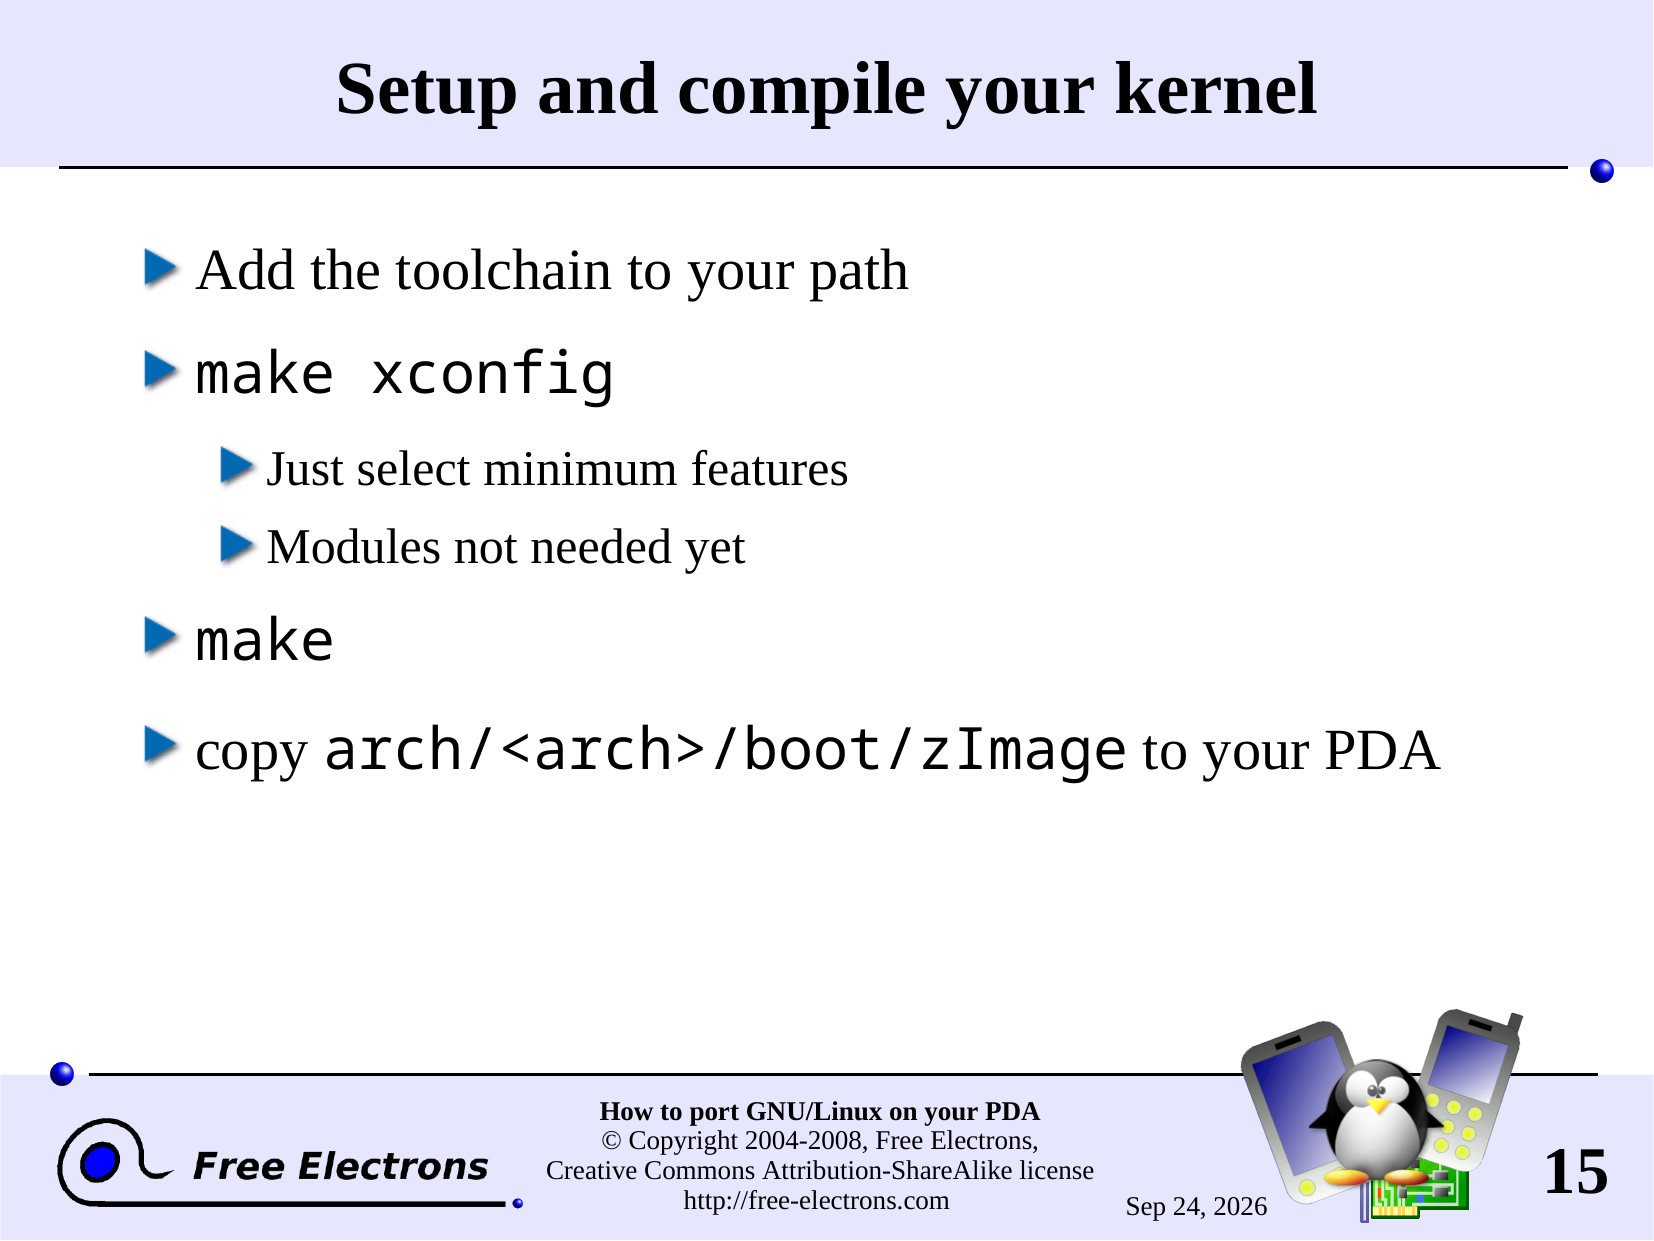

# Setup and compile your kernel
Add the toolchain to your path
make xconfig
Just select minimum features
Modules not needed yet
make
copy arch/<arch>/boot/zImage to your PDA